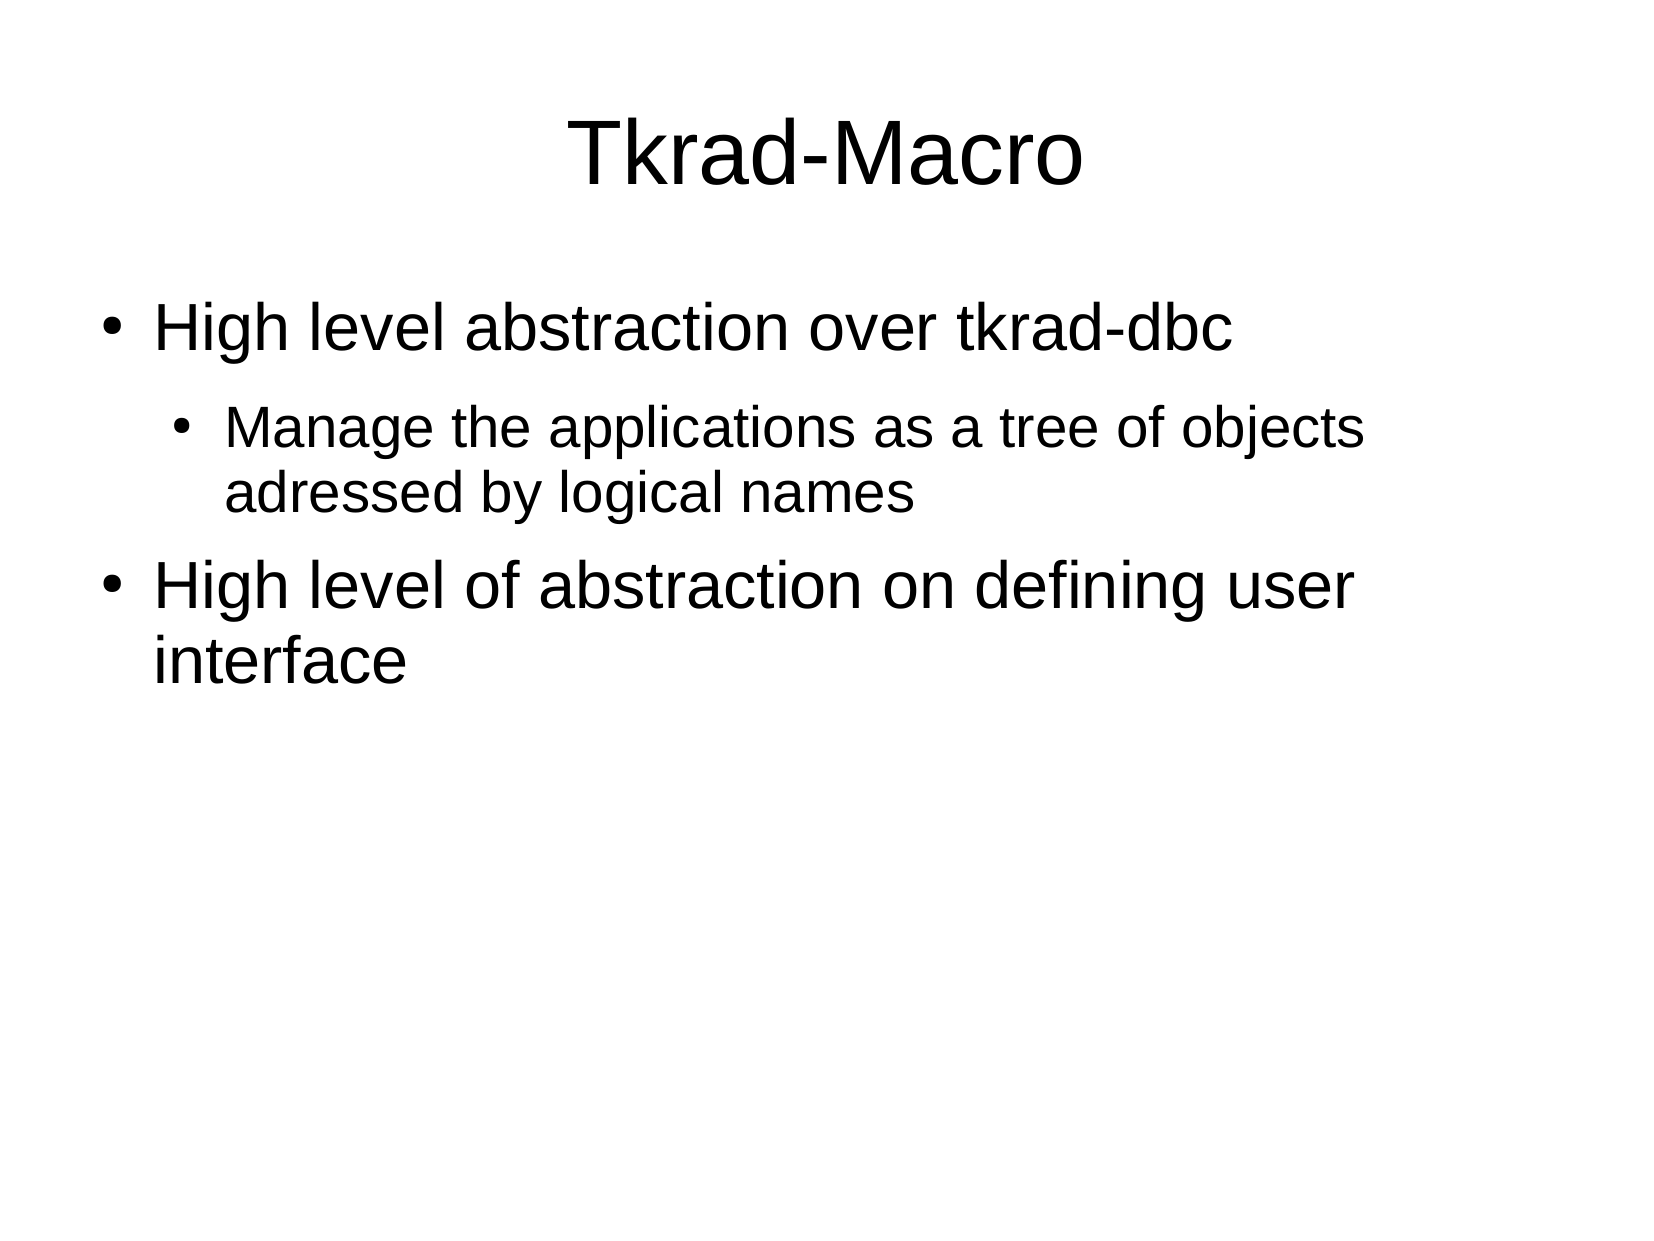

# Tkrad-Macro
High level abstraction over tkrad-dbc
Manage the applications as a tree of objects adressed by logical names
High level of abstraction on defining user interface